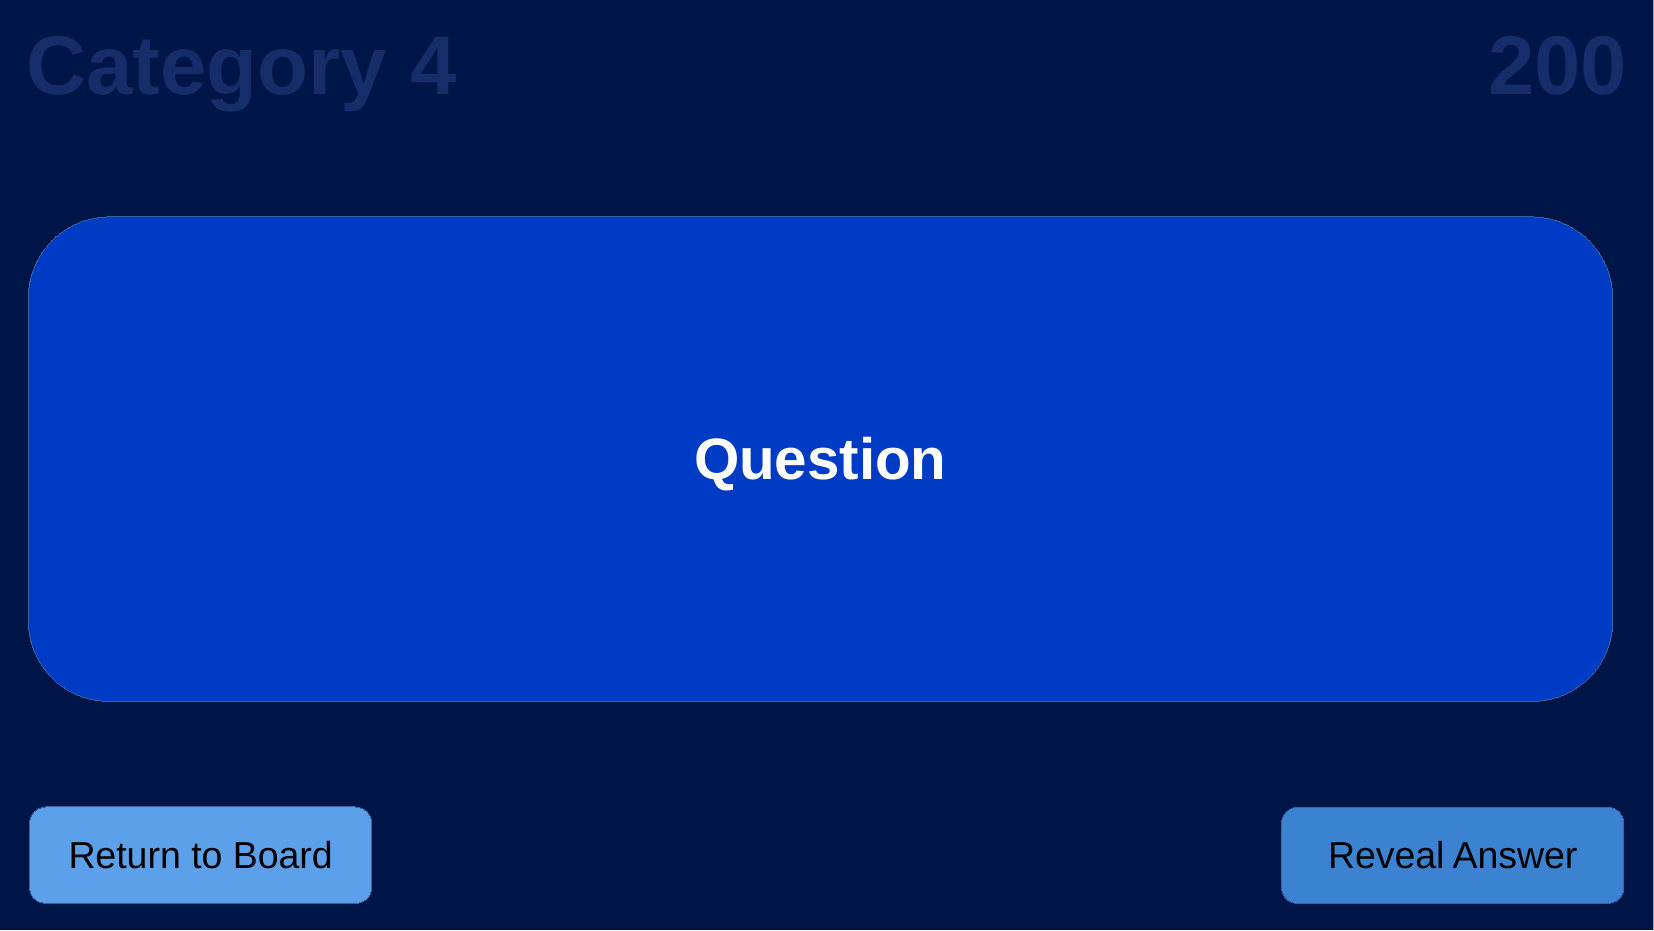

Category 4
200
Question
Return to Board
Reveal Answer